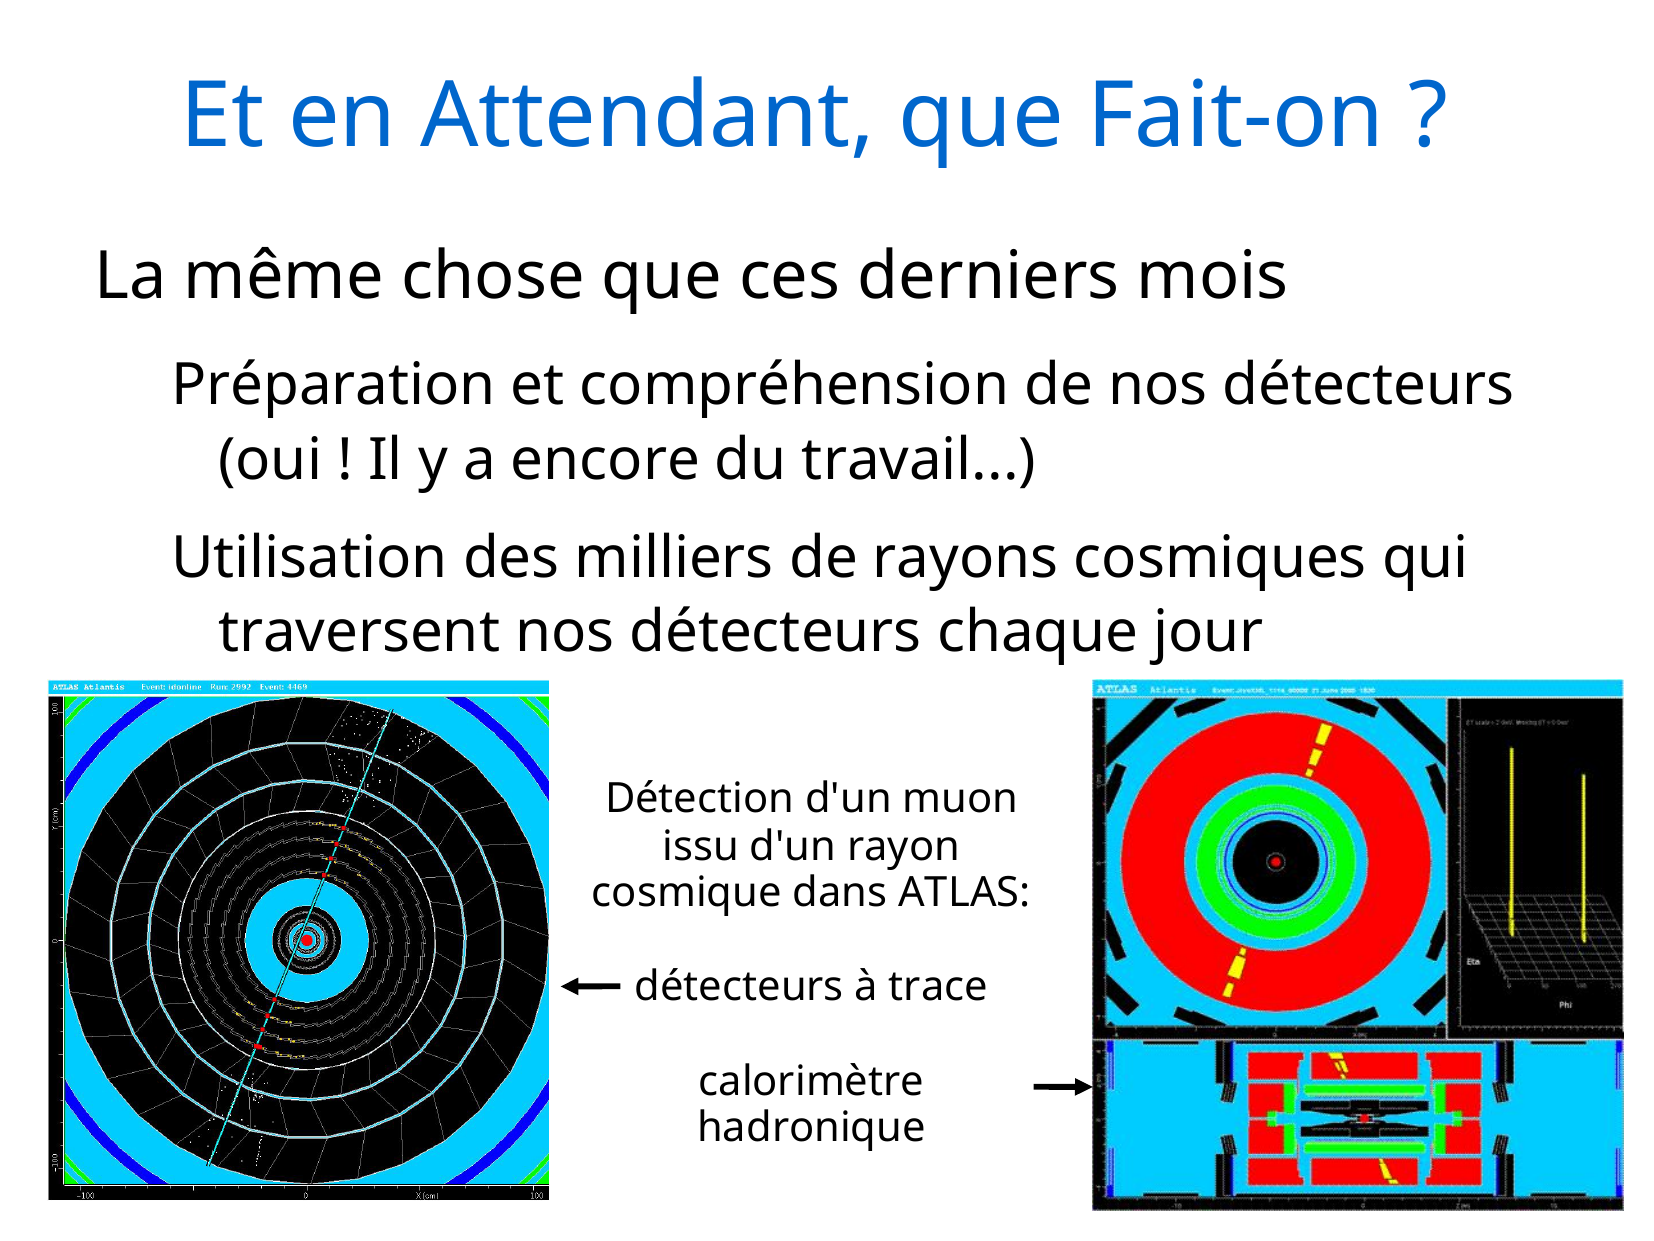

# Et en Attendant, que Fait-on ?
La même chose que ces derniers mois
Préparation et compréhension de nos détecteurs (oui ! Il y a encore du travail...)‏
Utilisation des milliers de rayons cosmiques qui traversent nos détecteurs chaque jour
Détection d'un muon issu d'un rayon cosmique dans ATLAS:
détecteurs à trace
calorimètre hadronique
46